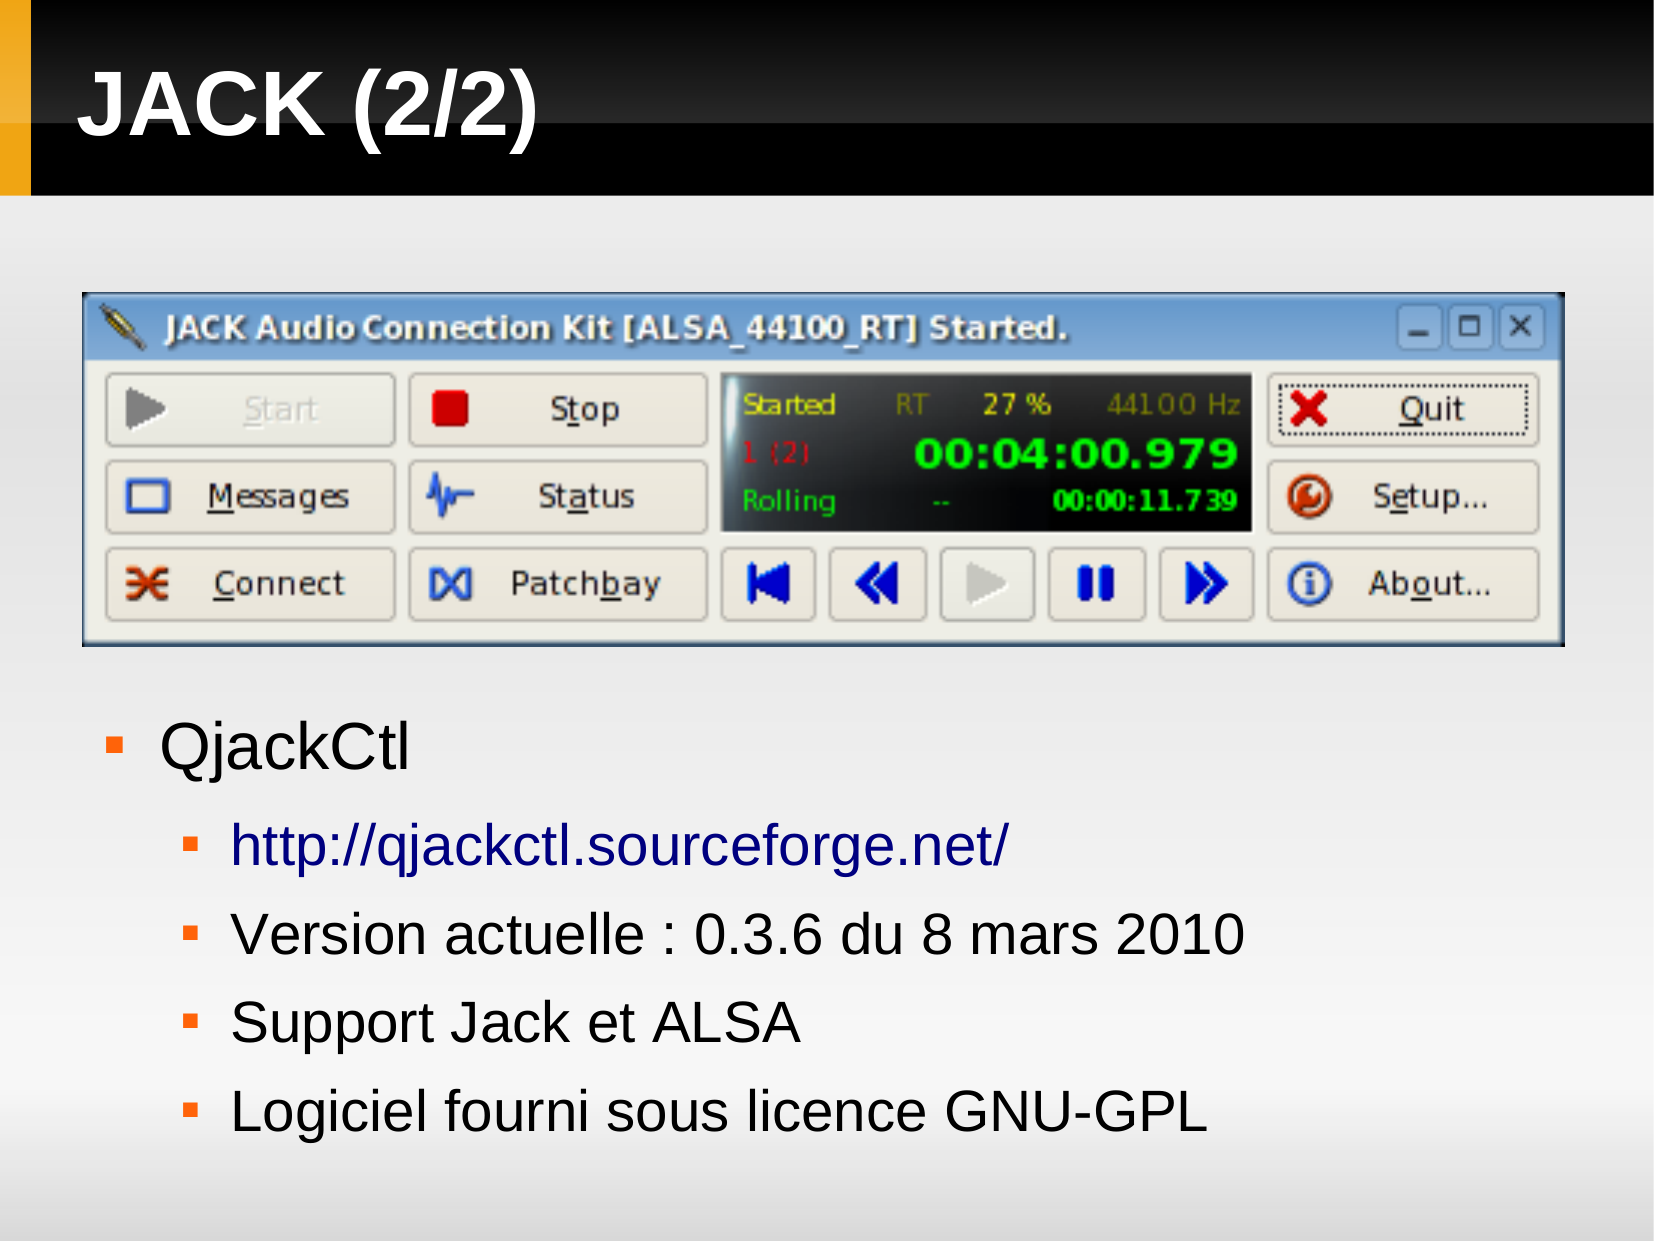

# JACK (2/2)
QjackCtl
http://qjackctl.sourceforge.net/
Version actuelle : 0.3.6 du 8 mars 2010
Support Jack et ALSA
Logiciel fourni sous licence GNU-GPL